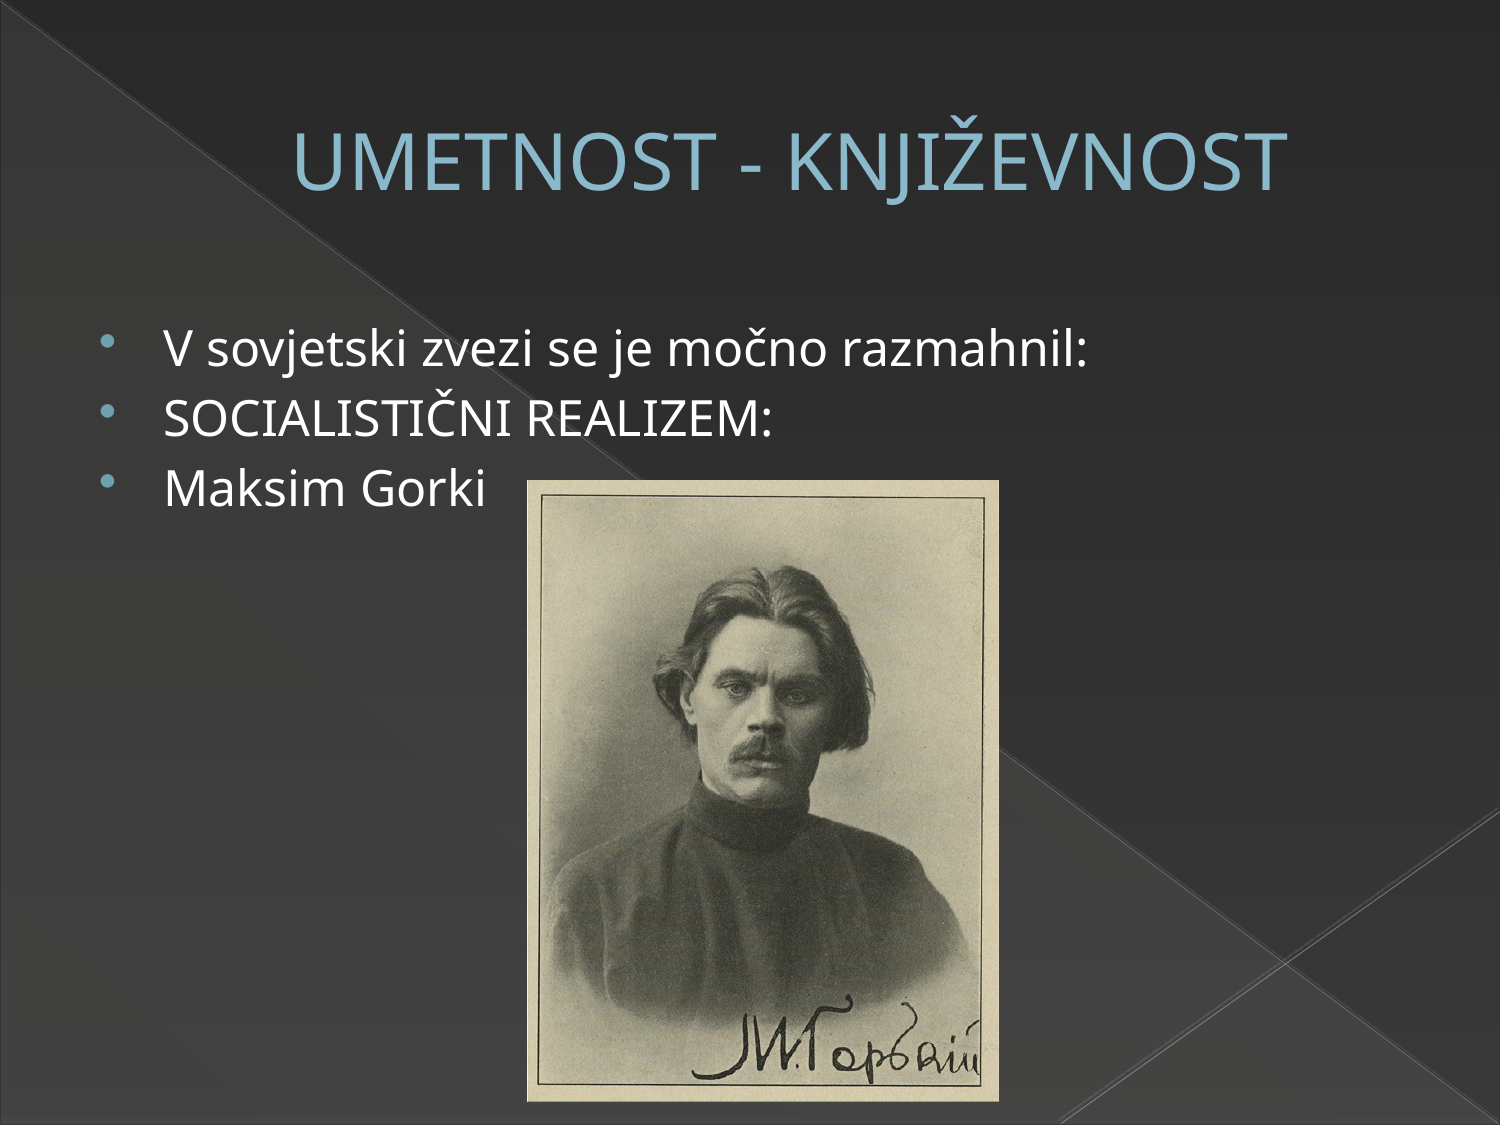

# UMETNOST - KNJIŽEVNOST
V sovjetski zvezi se je močno razmahnil:
SOCIALISTIČNI REALIZEM:
Maksim Gorki